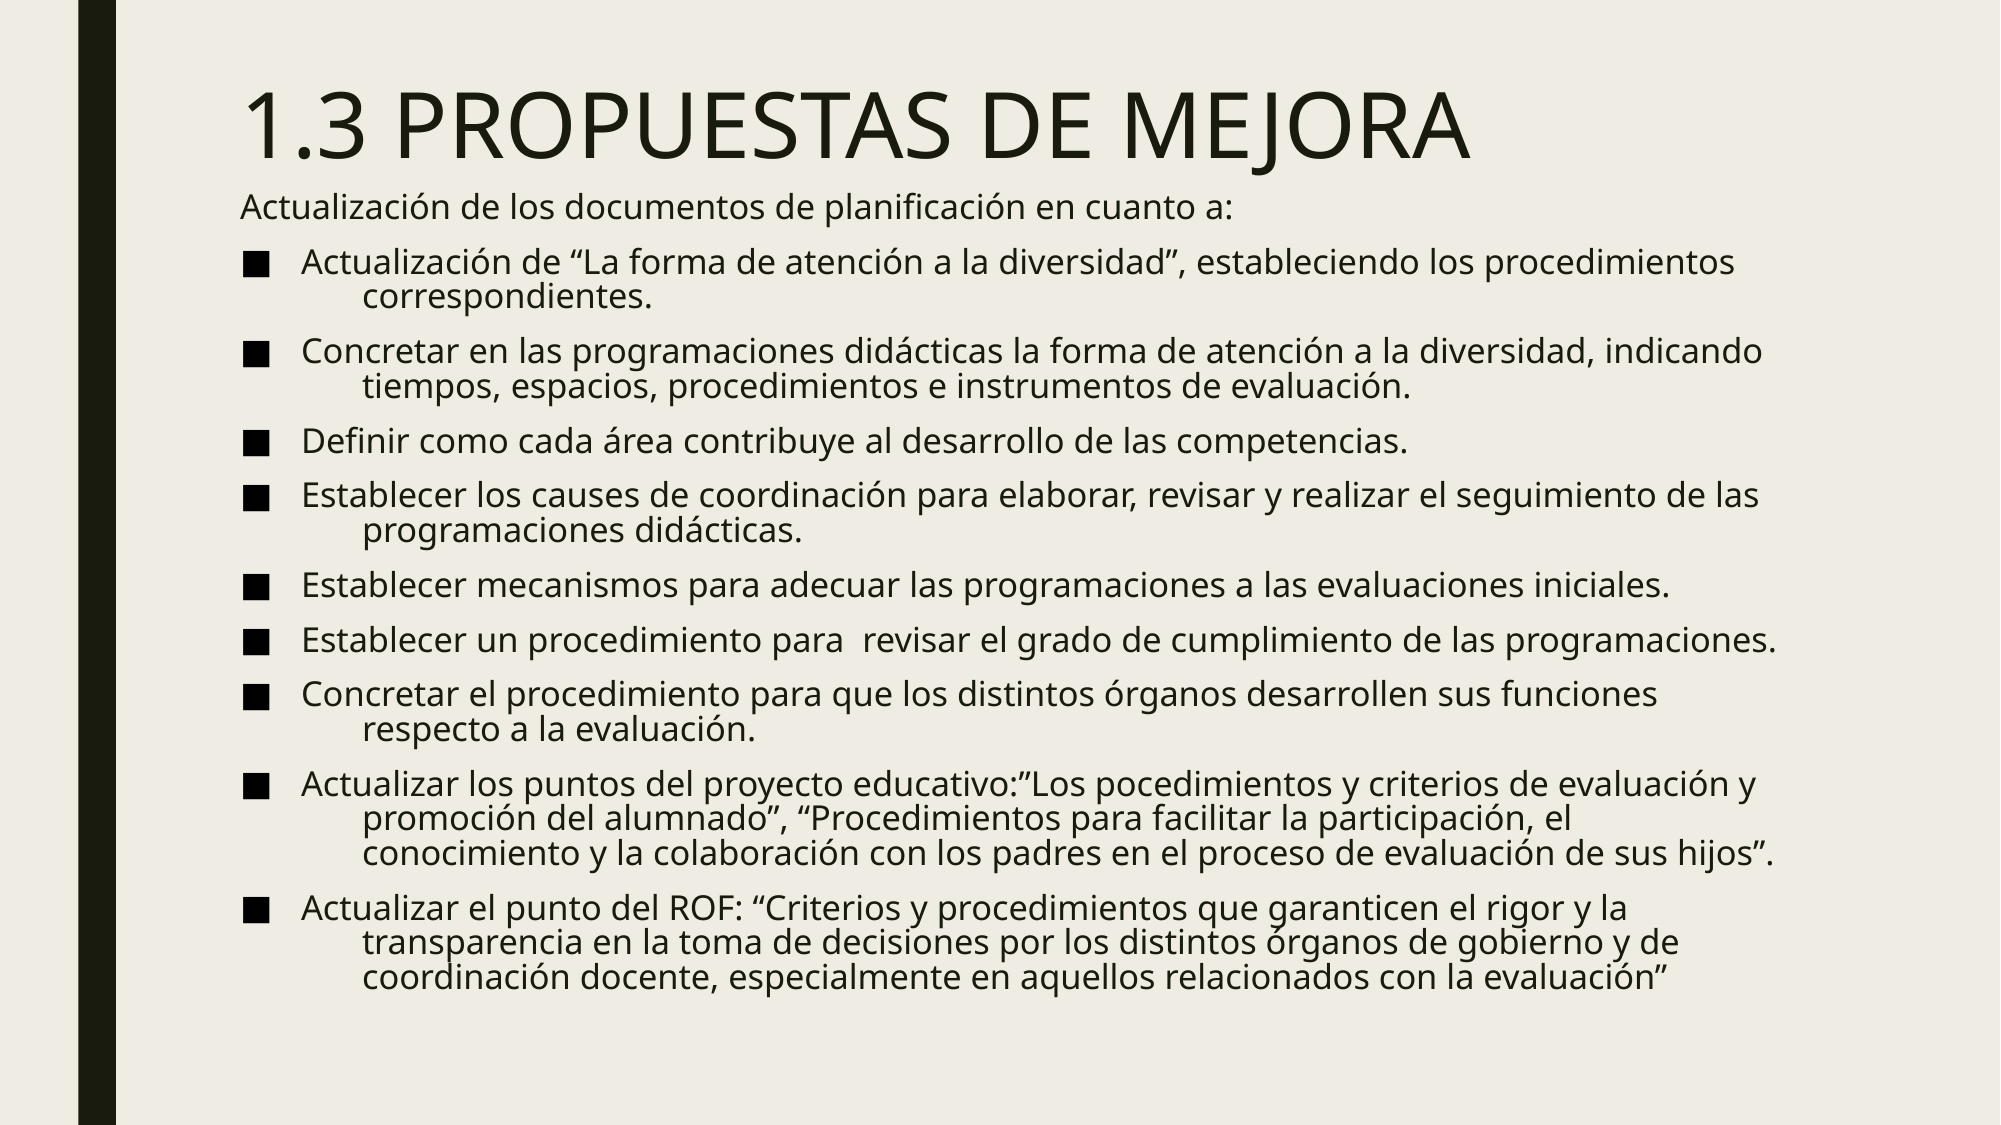

# 1.3 PROPUESTAS DE MEJORA
Actualización de los documentos de planificación en cuanto a:
Actualización de “La forma de atención a la diversidad”, estableciendo los procedimientos correspondientes.
Concretar en las programaciones didácticas la forma de atención a la diversidad, indicando tiempos, espacios, procedimientos e instrumentos de evaluación.
Definir como cada área contribuye al desarrollo de las competencias.
Establecer los causes de coordinación para elaborar, revisar y realizar el seguimiento de las programaciones didácticas.
Establecer mecanismos para adecuar las programaciones a las evaluaciones iniciales.
Establecer un procedimiento para revisar el grado de cumplimiento de las programaciones.
Concretar el procedimiento para que los distintos órganos desarrollen sus funciones respecto a la evaluación.
Actualizar los puntos del proyecto educativo:”Los pocedimientos y criterios de evaluación y promoción del alumnado”, “Procedimientos para facilitar la participación, el conocimiento y la colaboración con los padres en el proceso de evaluación de sus hijos”.
Actualizar el punto del ROF: “Criterios y procedimientos que garanticen el rigor y la transparencia en la toma de decisiones por los distintos órganos de gobierno y de coordinación docente, especialmente en aquellos relacionados con la evaluación”